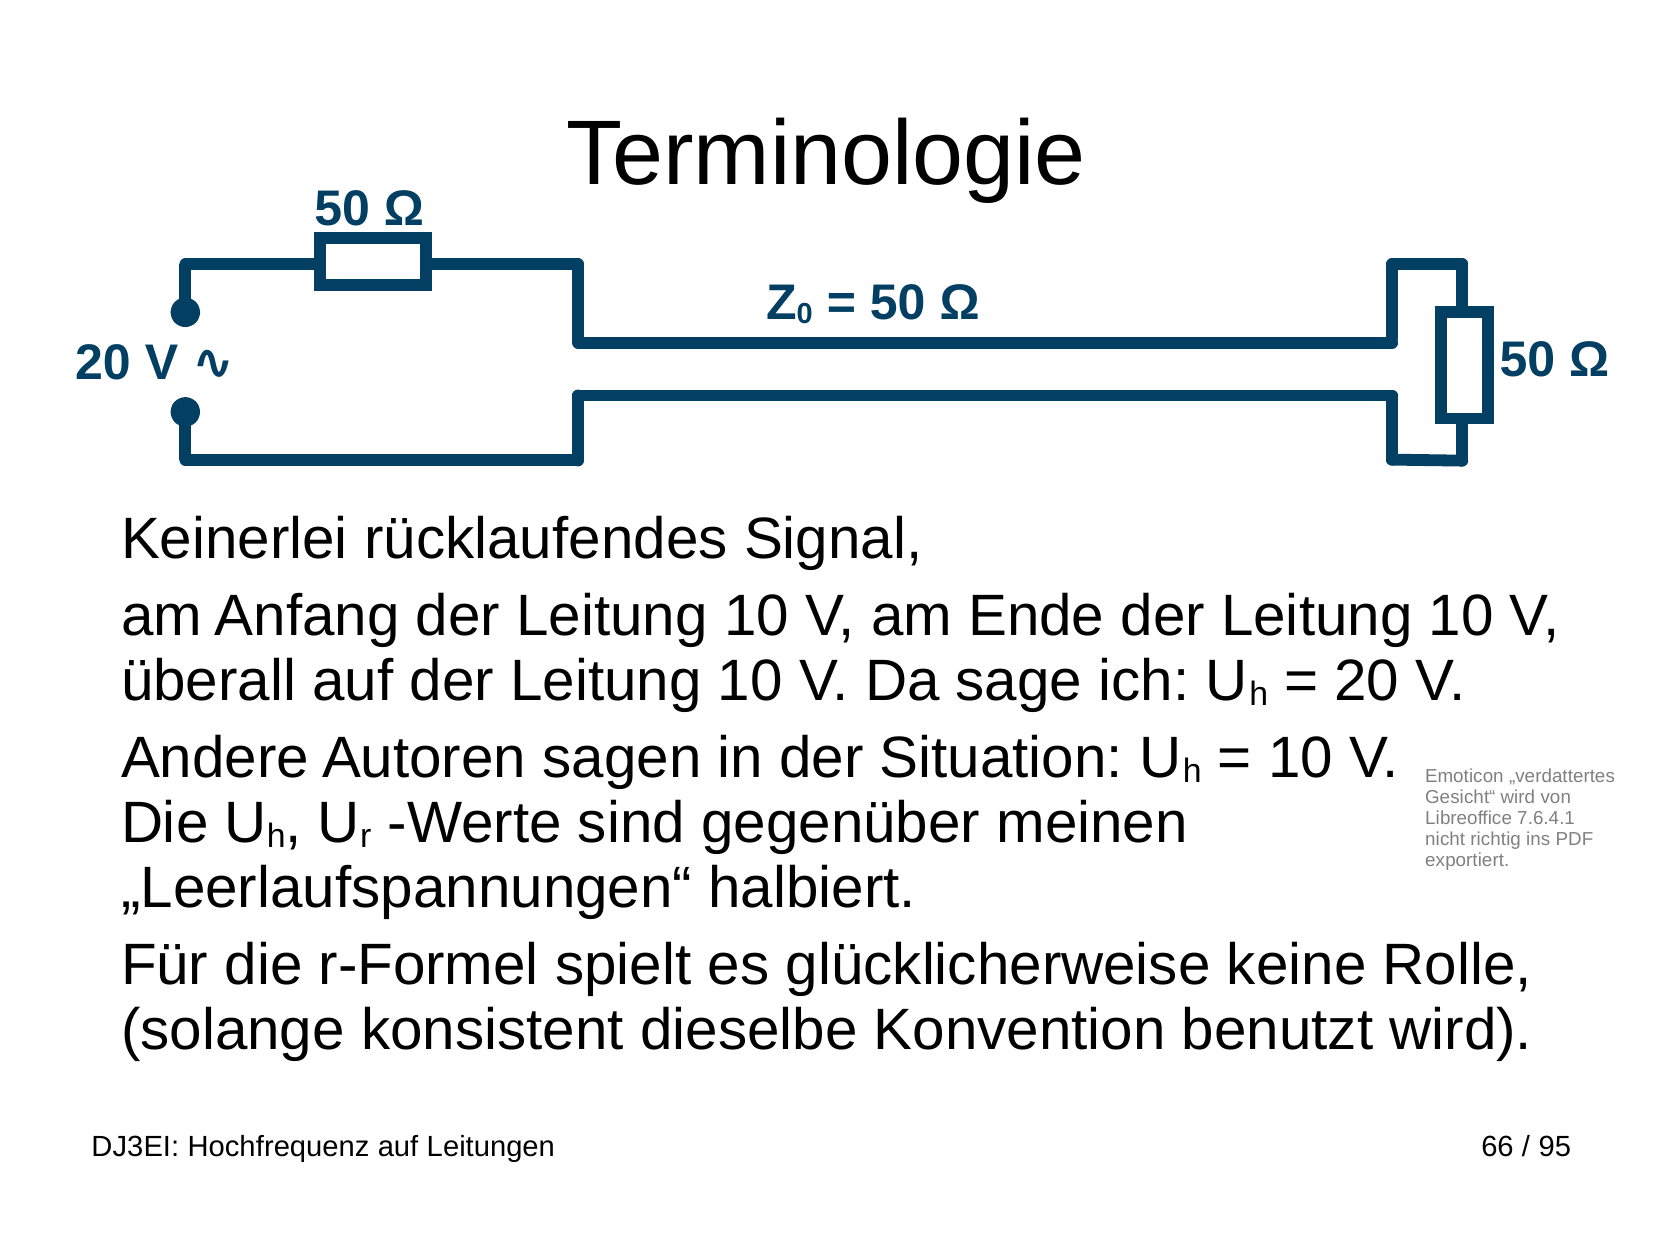

# Terminologie
50 Ω
Z0 = 50 Ω
50 Ω
20 V ∿
Keinerlei rücklaufendes Signal,
am Anfang der Leitung 10 V, am Ende der Leitung 10 V,
überall auf der Leitung 10 V. Da sage ich: Uh = 20 V.
Andere Autoren sagen in der Situation: Uh = 10 V.
Die Uh, Ur -Werte sind gegenüber meinen „Leerlaufspannungen“ halbiert.
Für die r-Formel spielt es glücklicherweise keine Rolle,
(solange konsistent dieselbe Konvention benutzt wird).
Emoticon „verdattertes
Gesicht“ wird von
Libreoffice 7.6.4.1
nicht richtig ins PDF
exportiert.